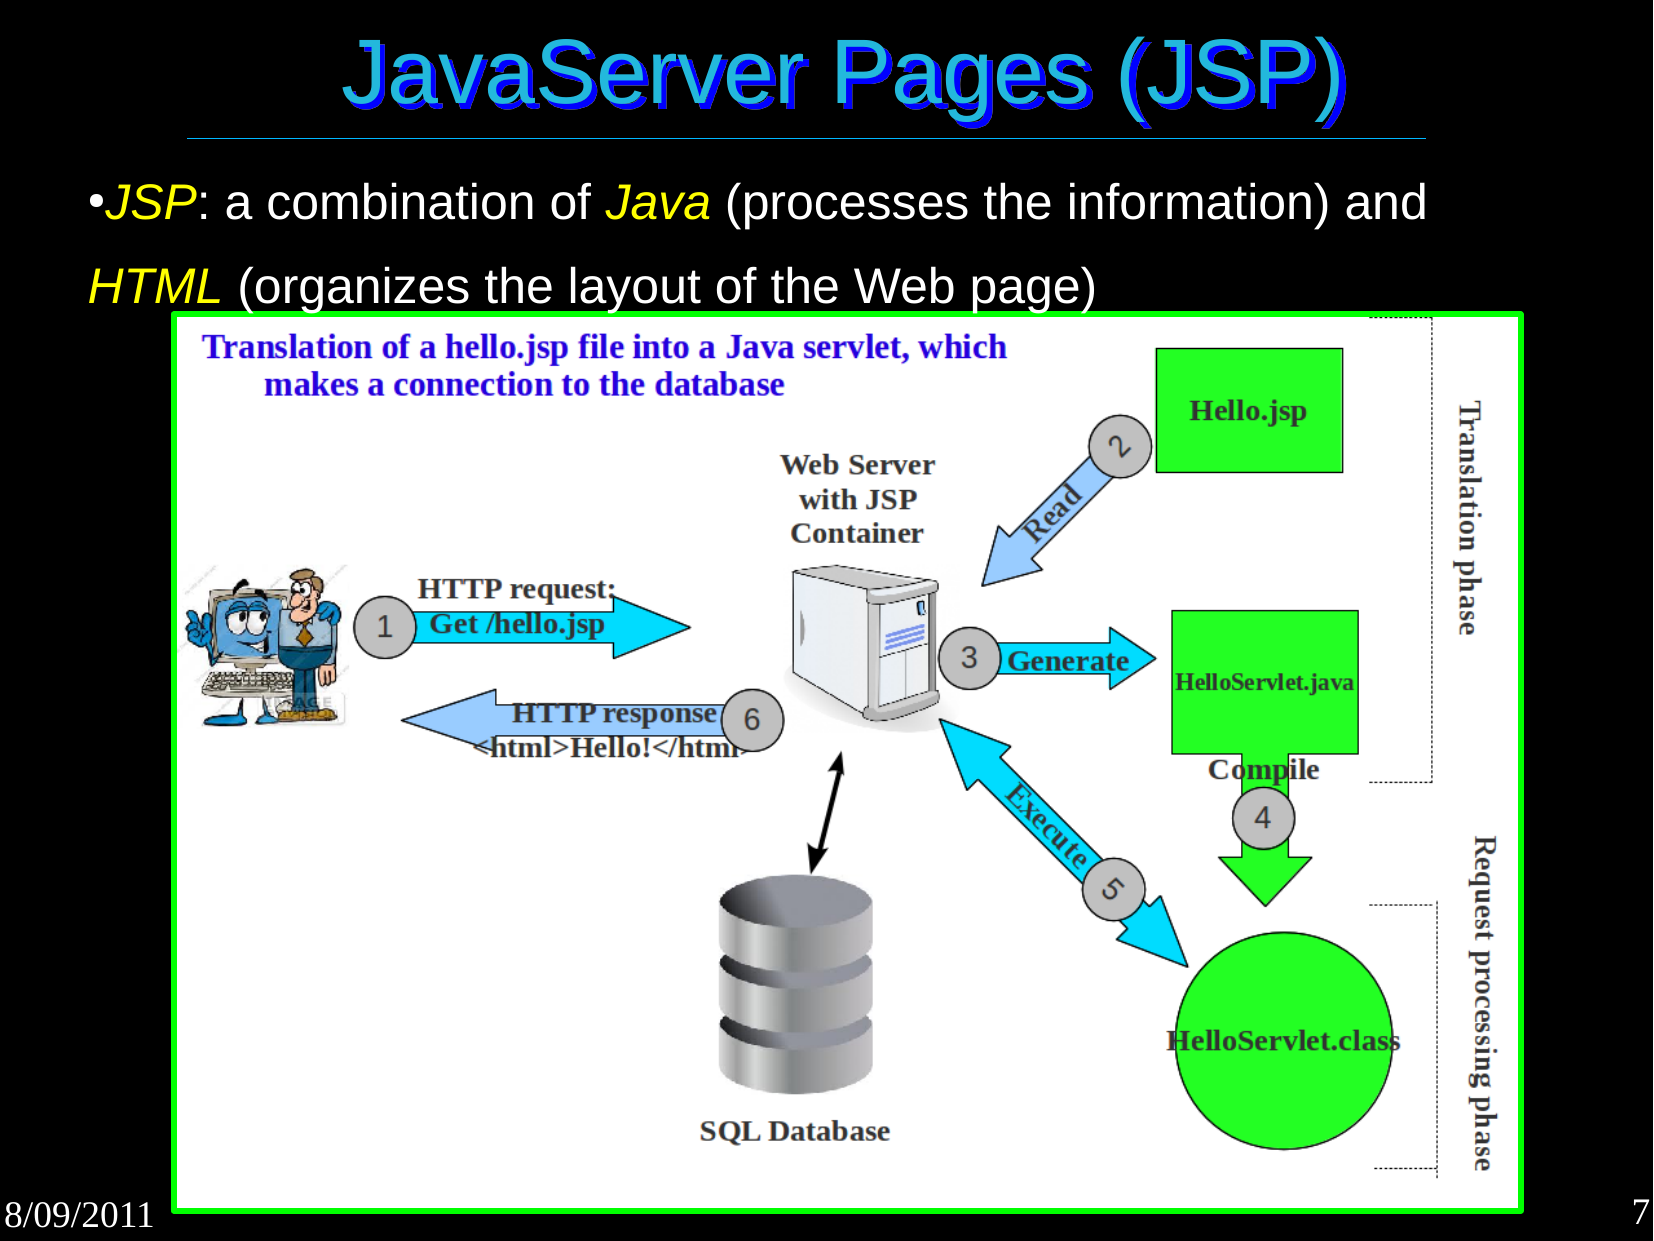

JavaServer Pages (JSP)
JSP: a combination of Java (processes the information) and HTML (organizes the layout of the Web page)
Client
7
8/09/2011